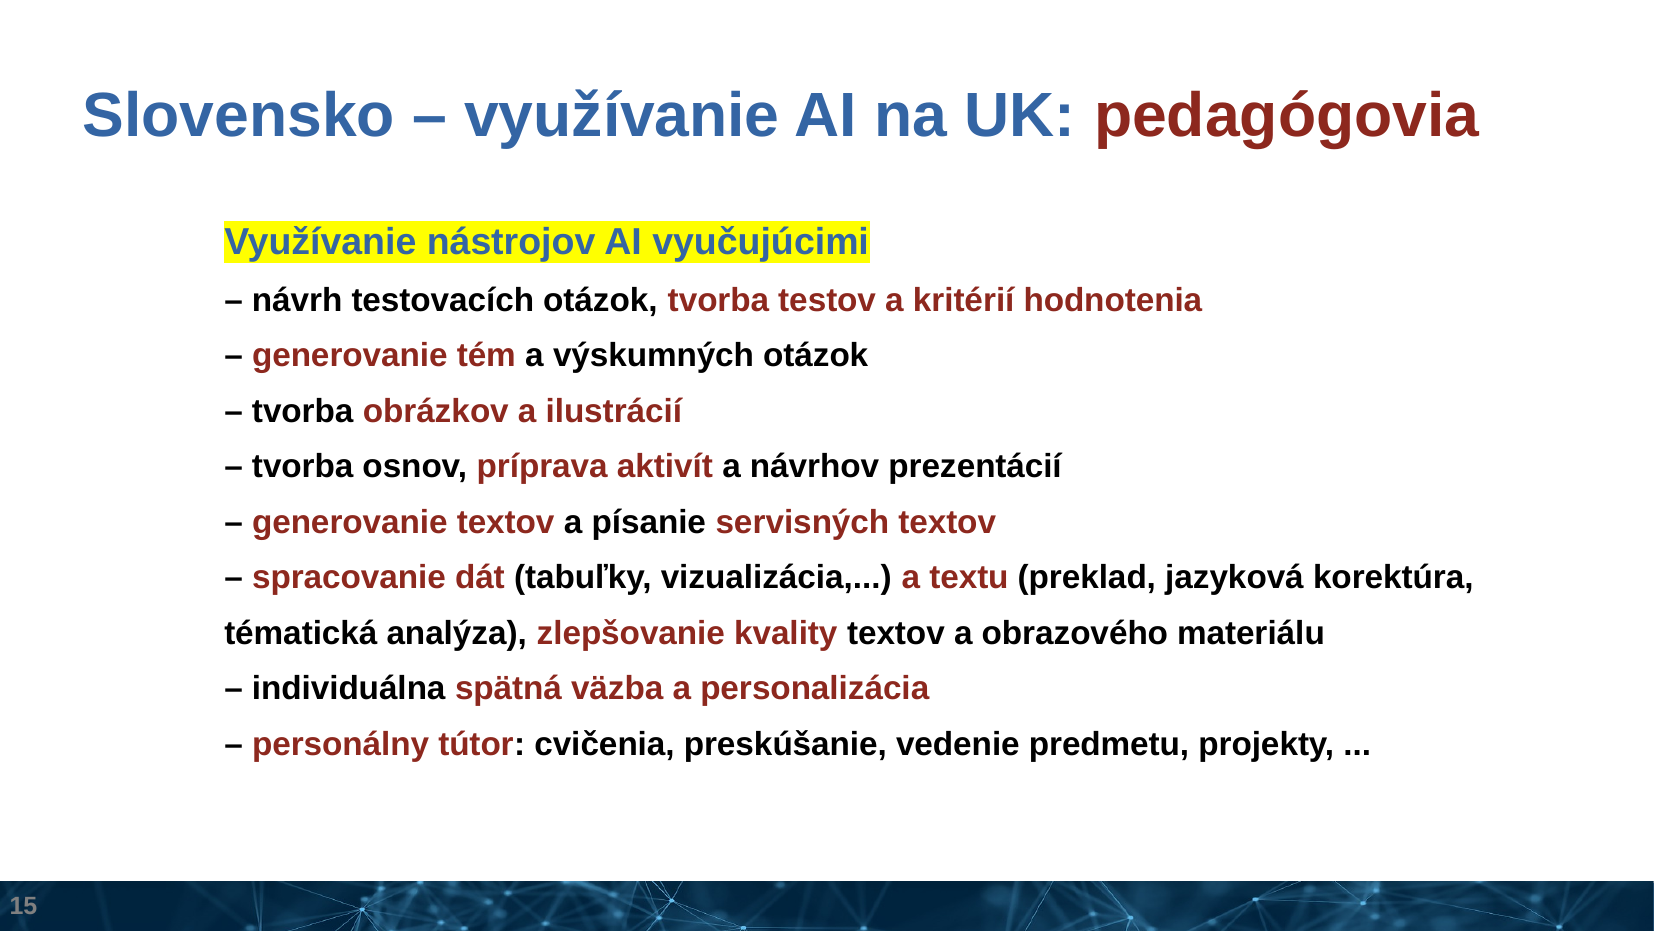

# Slovensko – využívanie AI na UK: pedagógovia
Využívanie nástrojov AI vyučujúcimi
– návrh testovacích otázok, tvorba testov a kritérií hodnotenia
– generovanie tém a výskumných otázok
– tvorba obrázkov a ilustrácií
– tvorba osnov, príprava aktivít a návrhov prezentácií
– generovanie textov a písanie servisných textov
– spracovanie dát (tabuľky, vizualizácia,...) a textu (preklad, jazyková korektúra, tématická analýza), zlepšovanie kvality textov a obrazového materiálu
– individuálna spätná väzba a personalizácia
– personálny tútor: cvičenia, preskúšanie, vedenie predmetu, projekty, ...